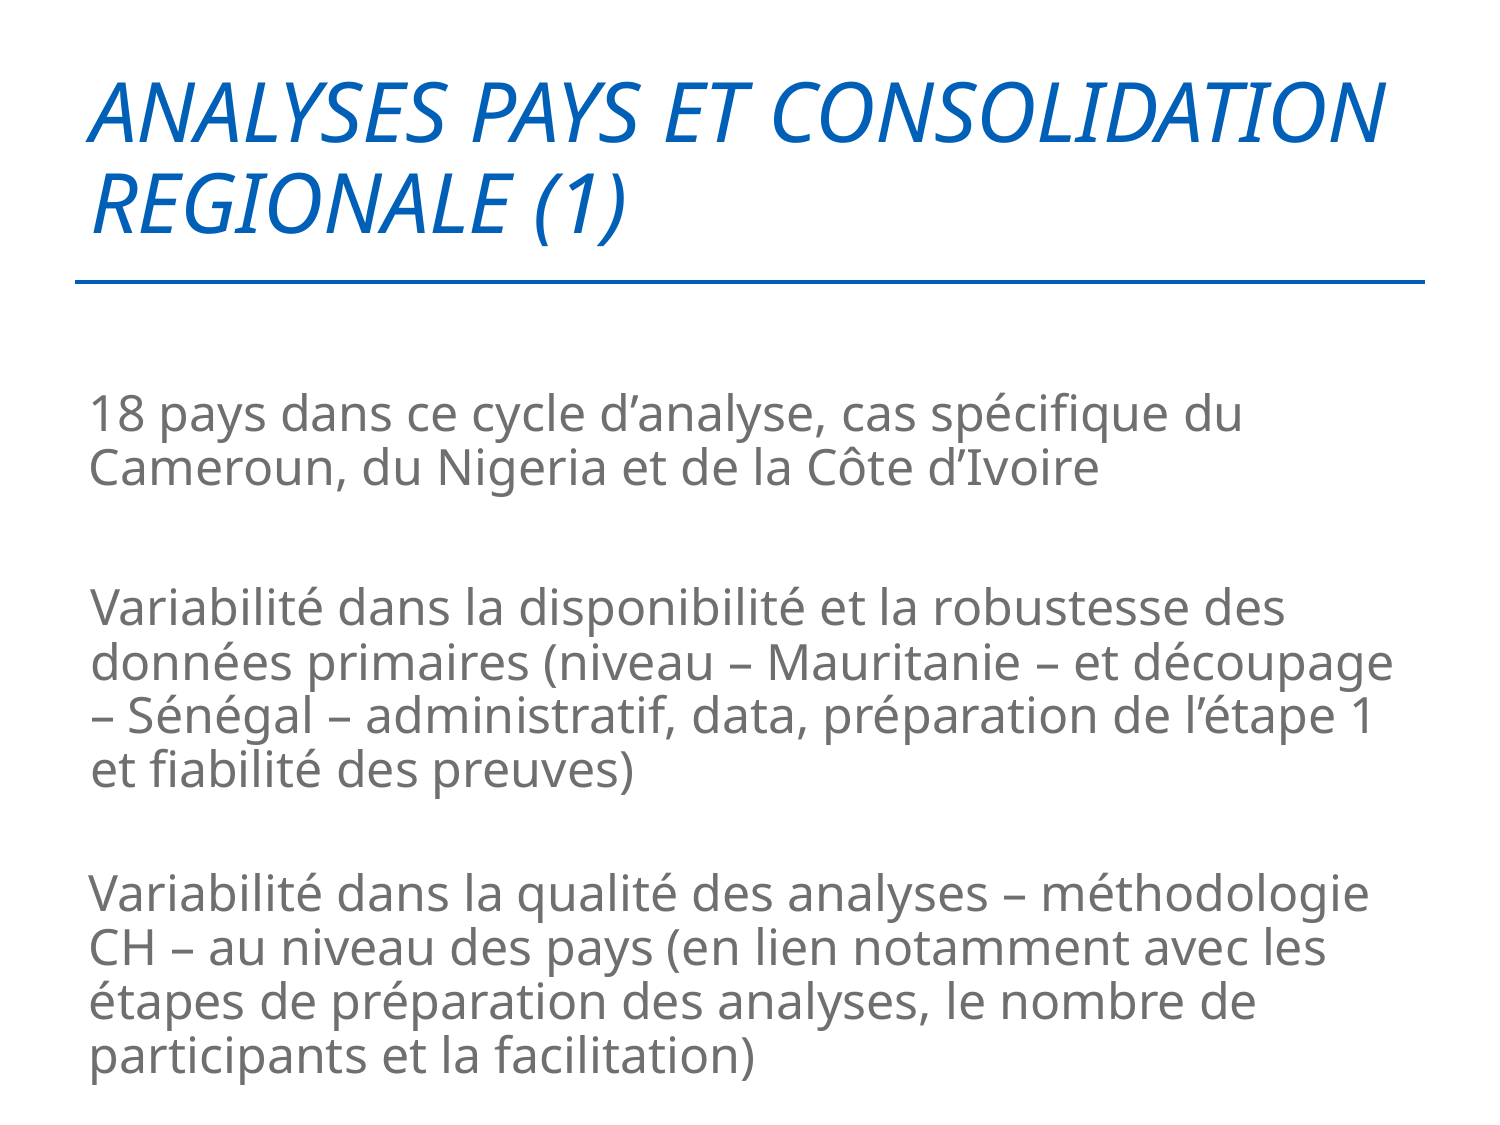

ANALYSES PAYS ET CONSOLIDATION REGIONALE (1)
18 pays dans ce cycle d’analyse, cas spécifique du Cameroun, du Nigeria et de la Côte d’Ivoire
# Variabilité dans la disponibilité et la robustesse des données primaires (niveau – Mauritanie – et découpage – Sénégal – administratif, data, préparation de l’étape 1 et fiabilité des preuves)
Variabilité dans la qualité des analyses – méthodologie CH – au niveau des pays (en lien notamment avec les étapes de préparation des analyses, le nombre de participants et la facilitation)